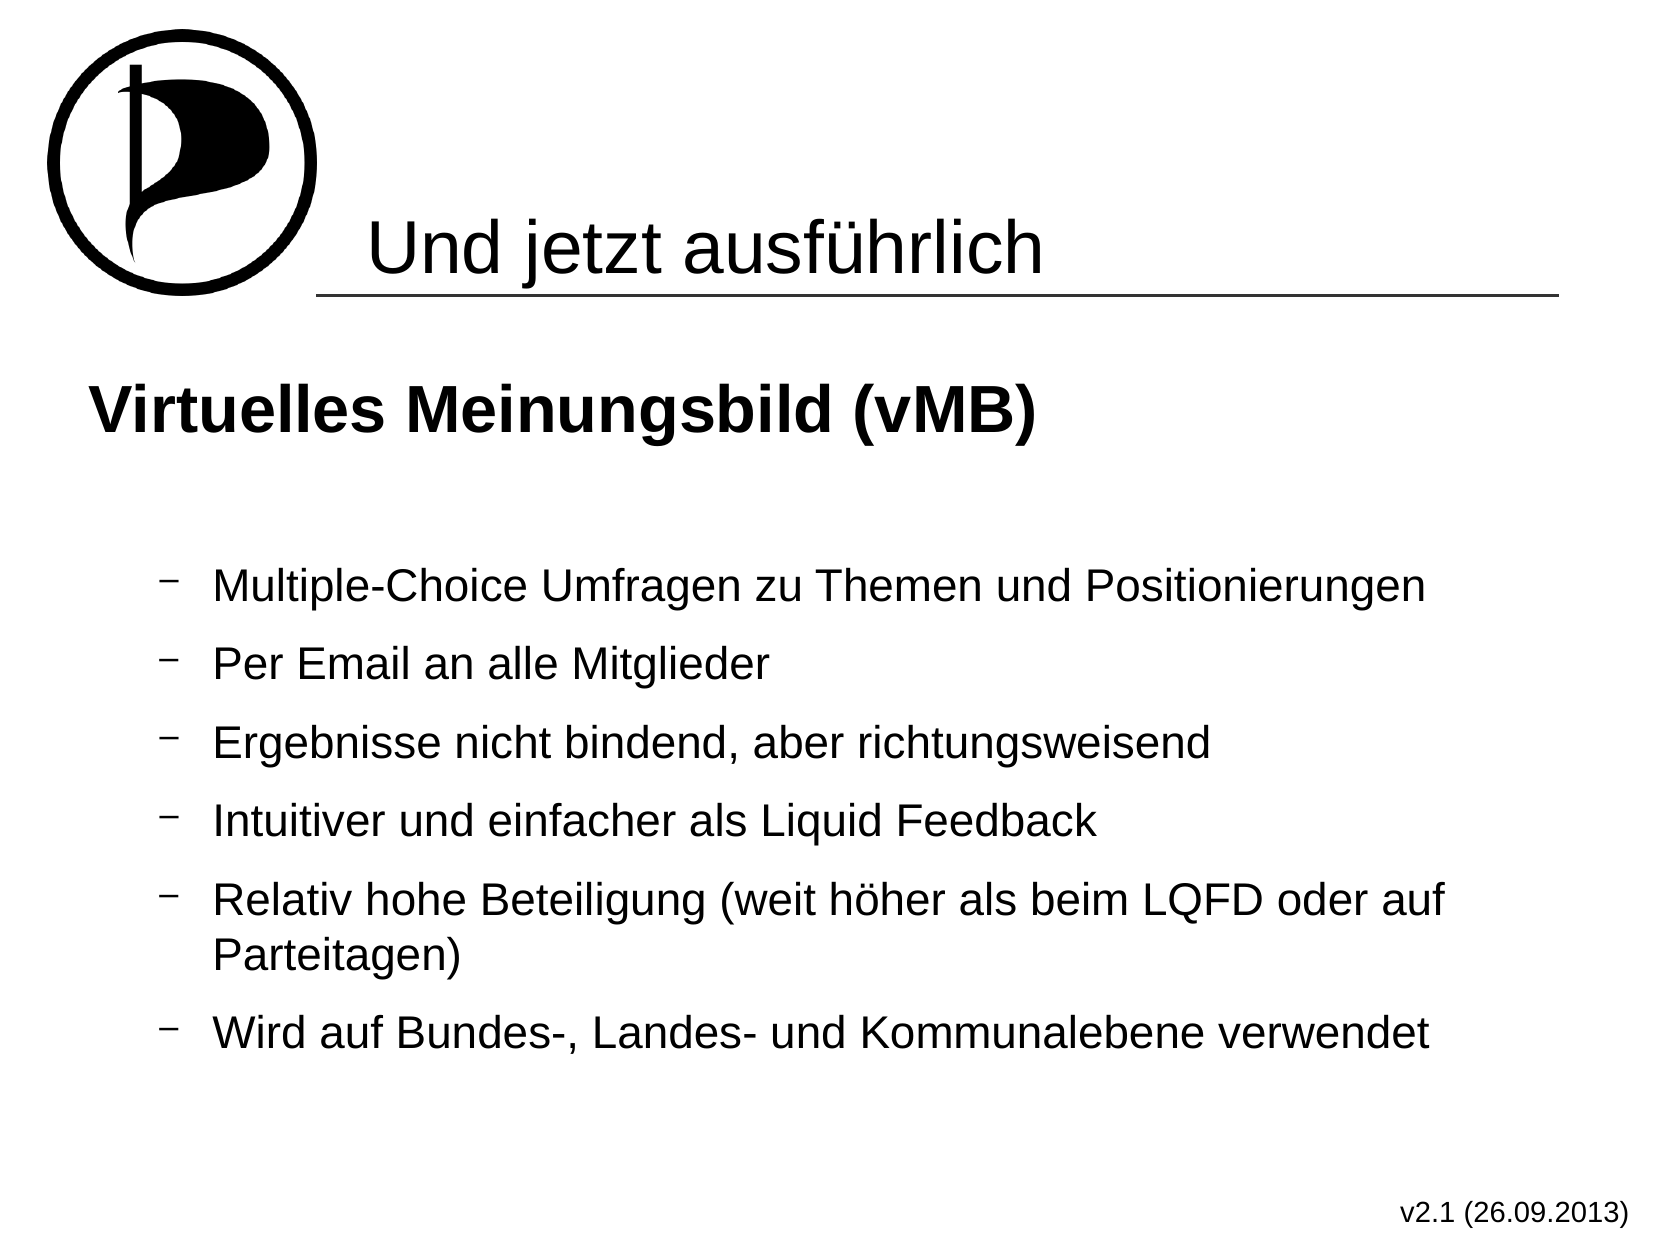

Und jetzt ausführlich
# Virtuelles Meinungsbild (vMB)
Multiple-Choice Umfragen zu Themen und Positionierungen
Per Email an alle Mitglieder
Ergebnisse nicht bindend, aber richtungsweisend
Intuitiver und einfacher als Liquid Feedback
Relativ hohe Beteiligung (weit höher als beim LQFD oder auf Parteitagen)
Wird auf Bundes-, Landes- und Kommunalebene verwendet
v2.1 (26.09.2013)